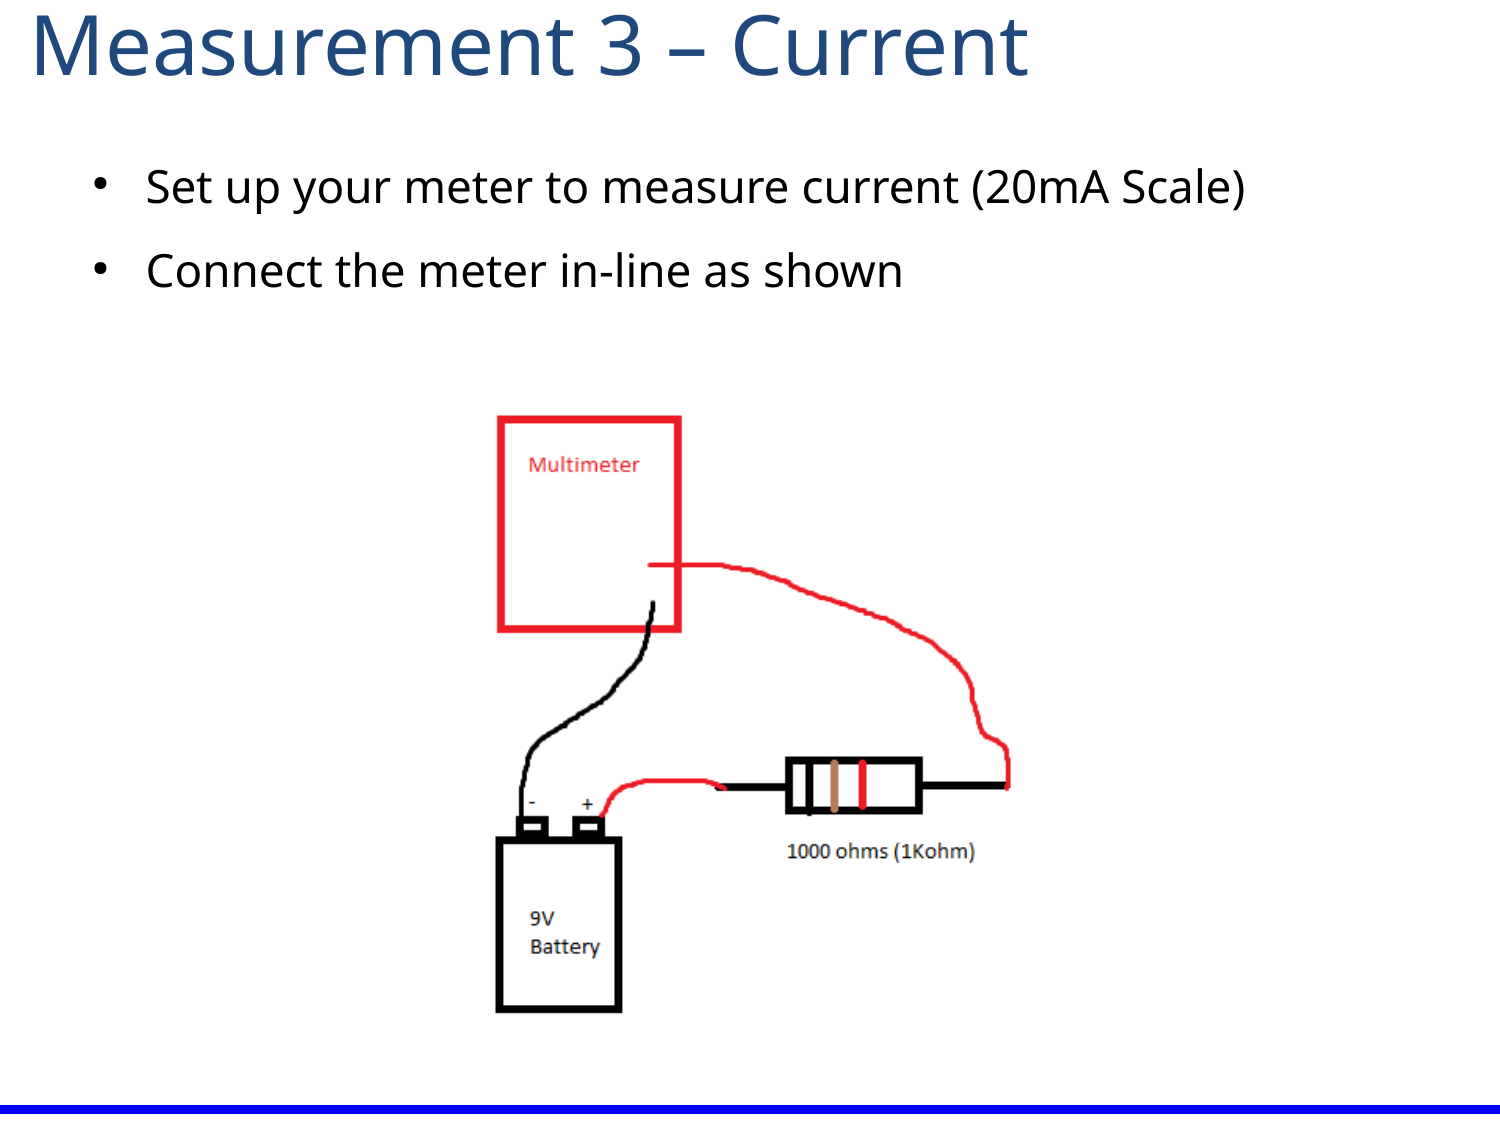

# Measurement 3 – Current
Set up your meter to measure current (20mA Scale)
Connect the meter in-line as shown